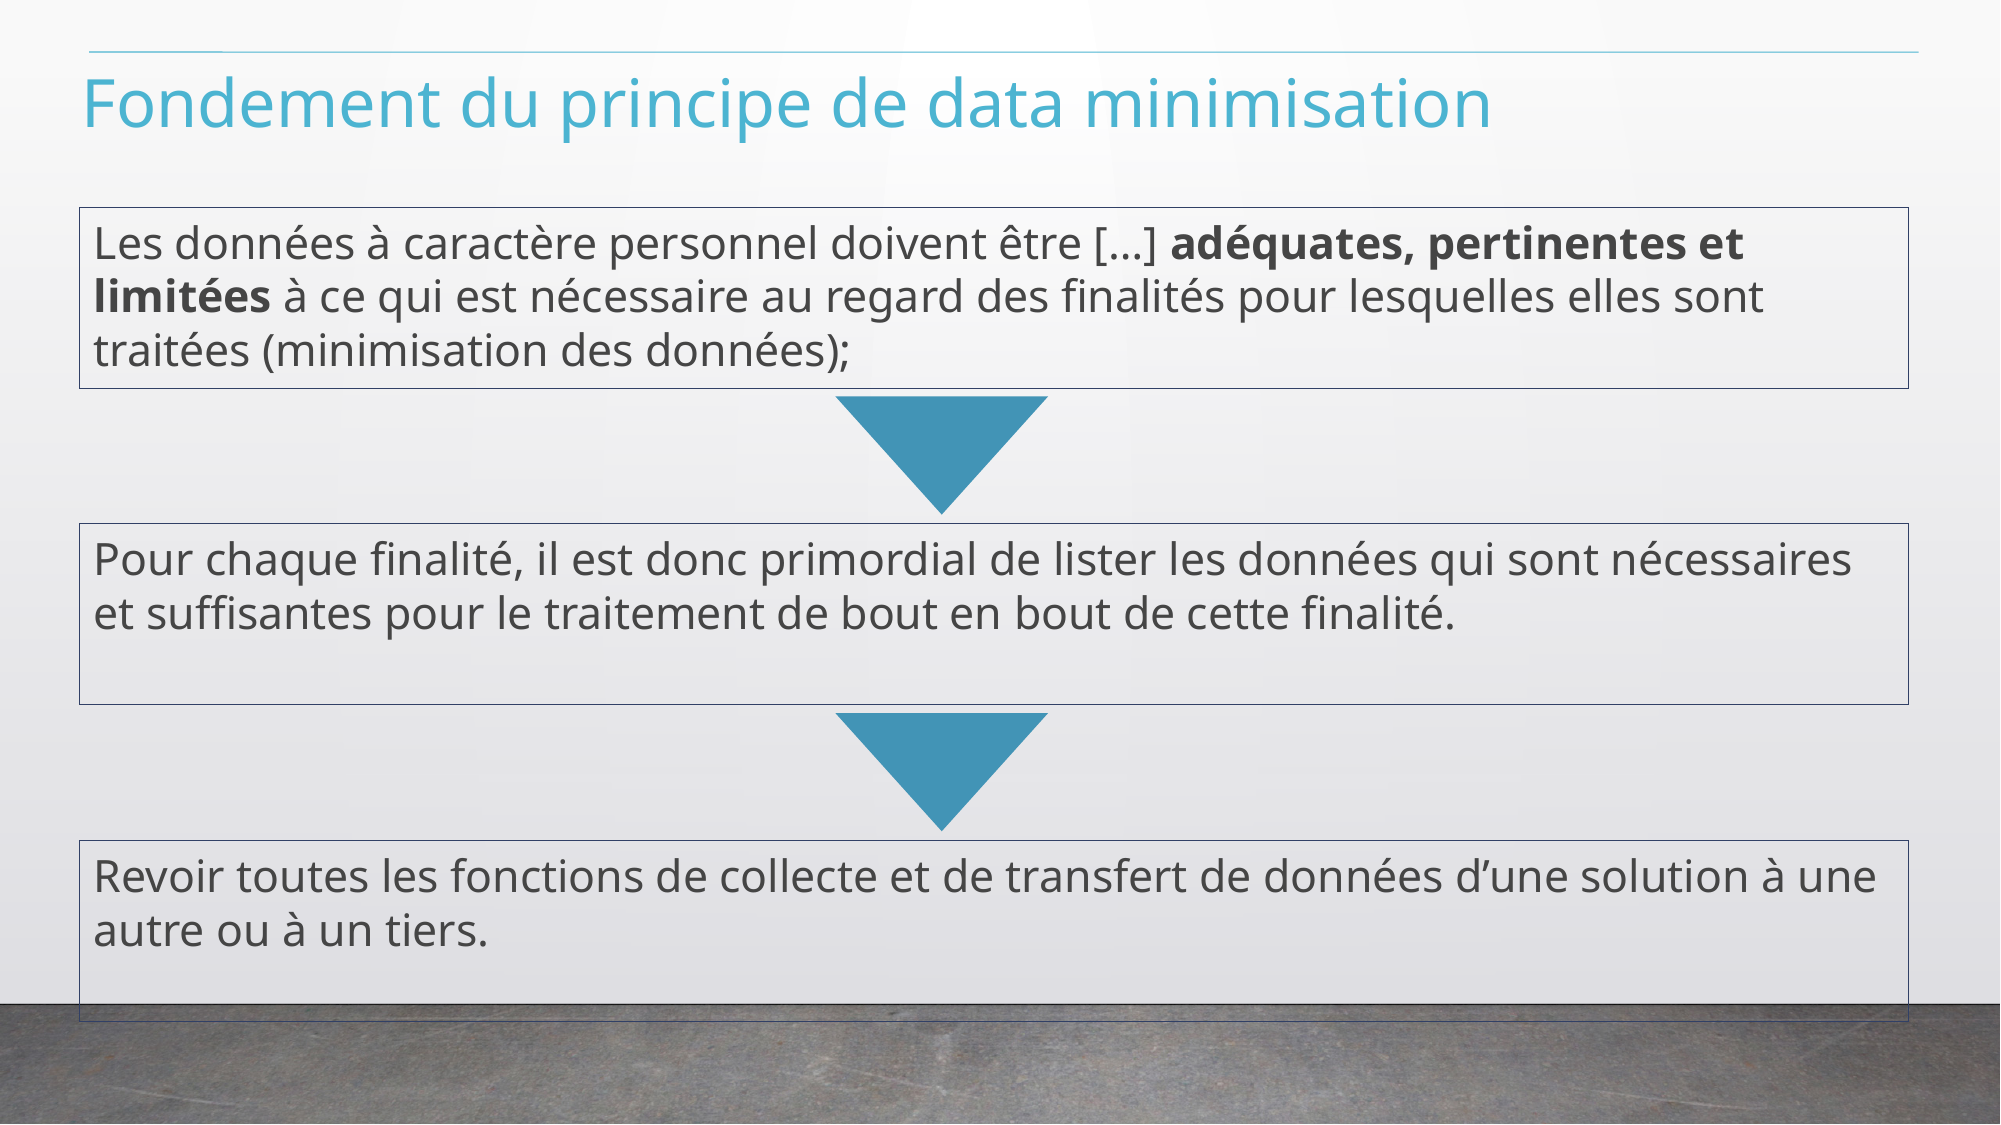

# Fondement du principe de data minimisation
Les données à caractère personnel doivent être […] adéquates, pertinentes et limitées à ce qui est nécessaire au regard des finalités pour lesquelles elles sont traitées (minimisation des données);
Pour chaque finalité, il est donc primordial de lister les données qui sont nécessaires et suffisantes pour le traitement de bout en bout de cette finalité.
Revoir toutes les fonctions de collecte et de transfert de données d’une solution à une autre ou à un tiers.